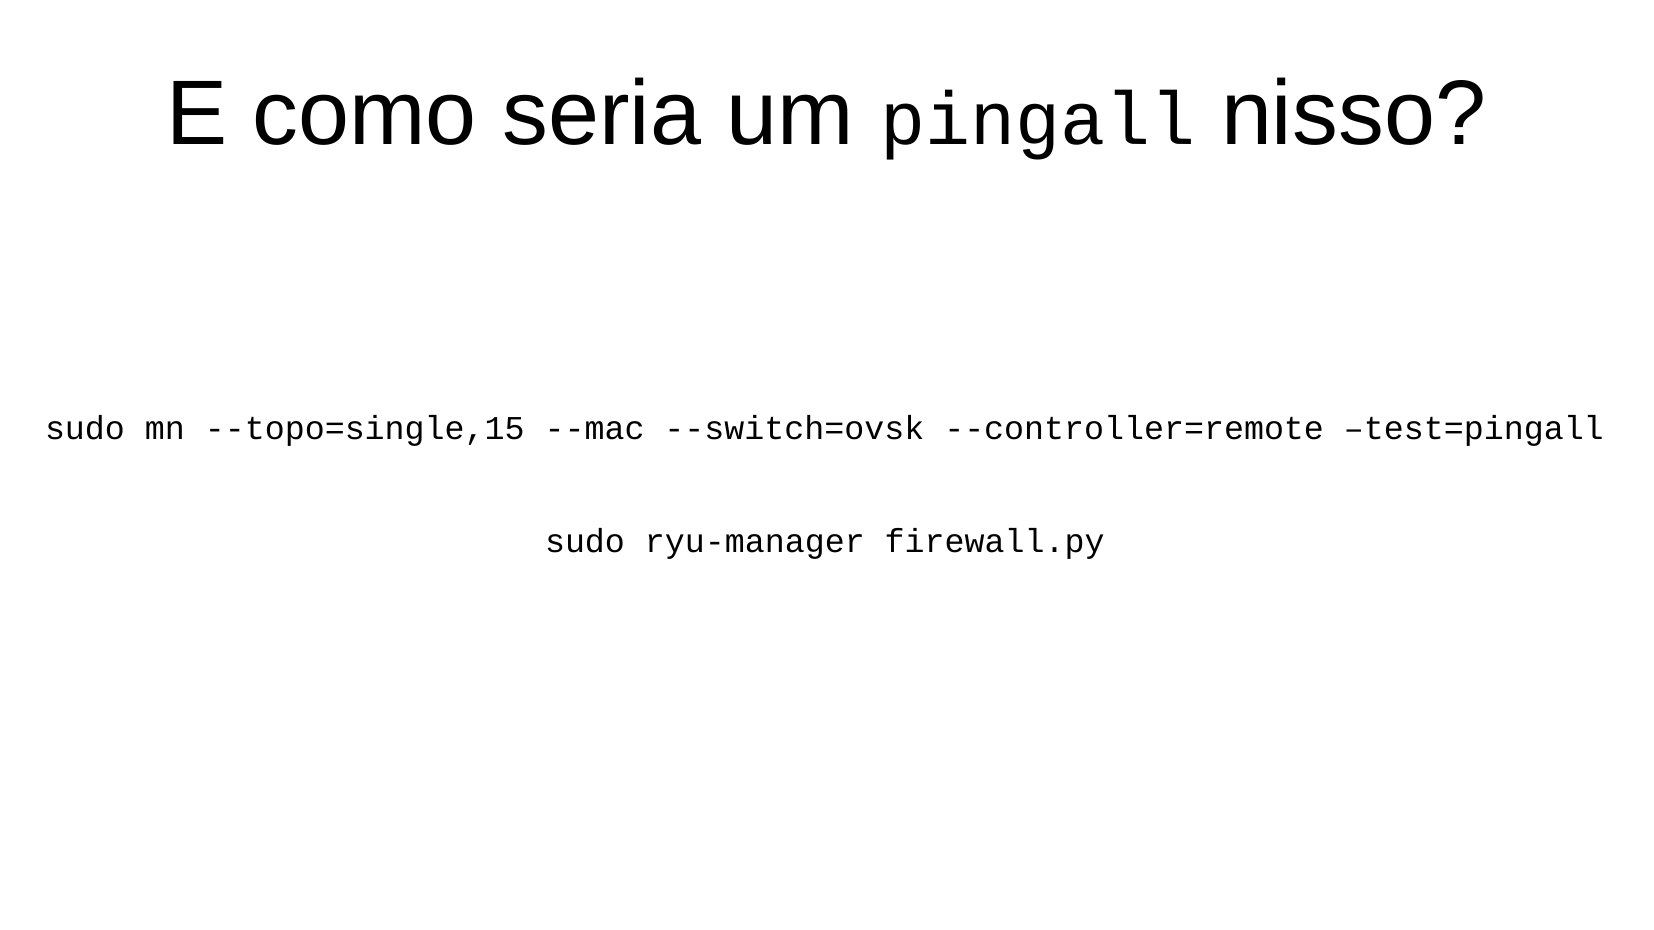

# E como seria um pingall nisso?
sudo mn --topo=single,15 --mac --switch=ovsk --controller=remote –test=pingall
sudo ryu-manager firewall.py